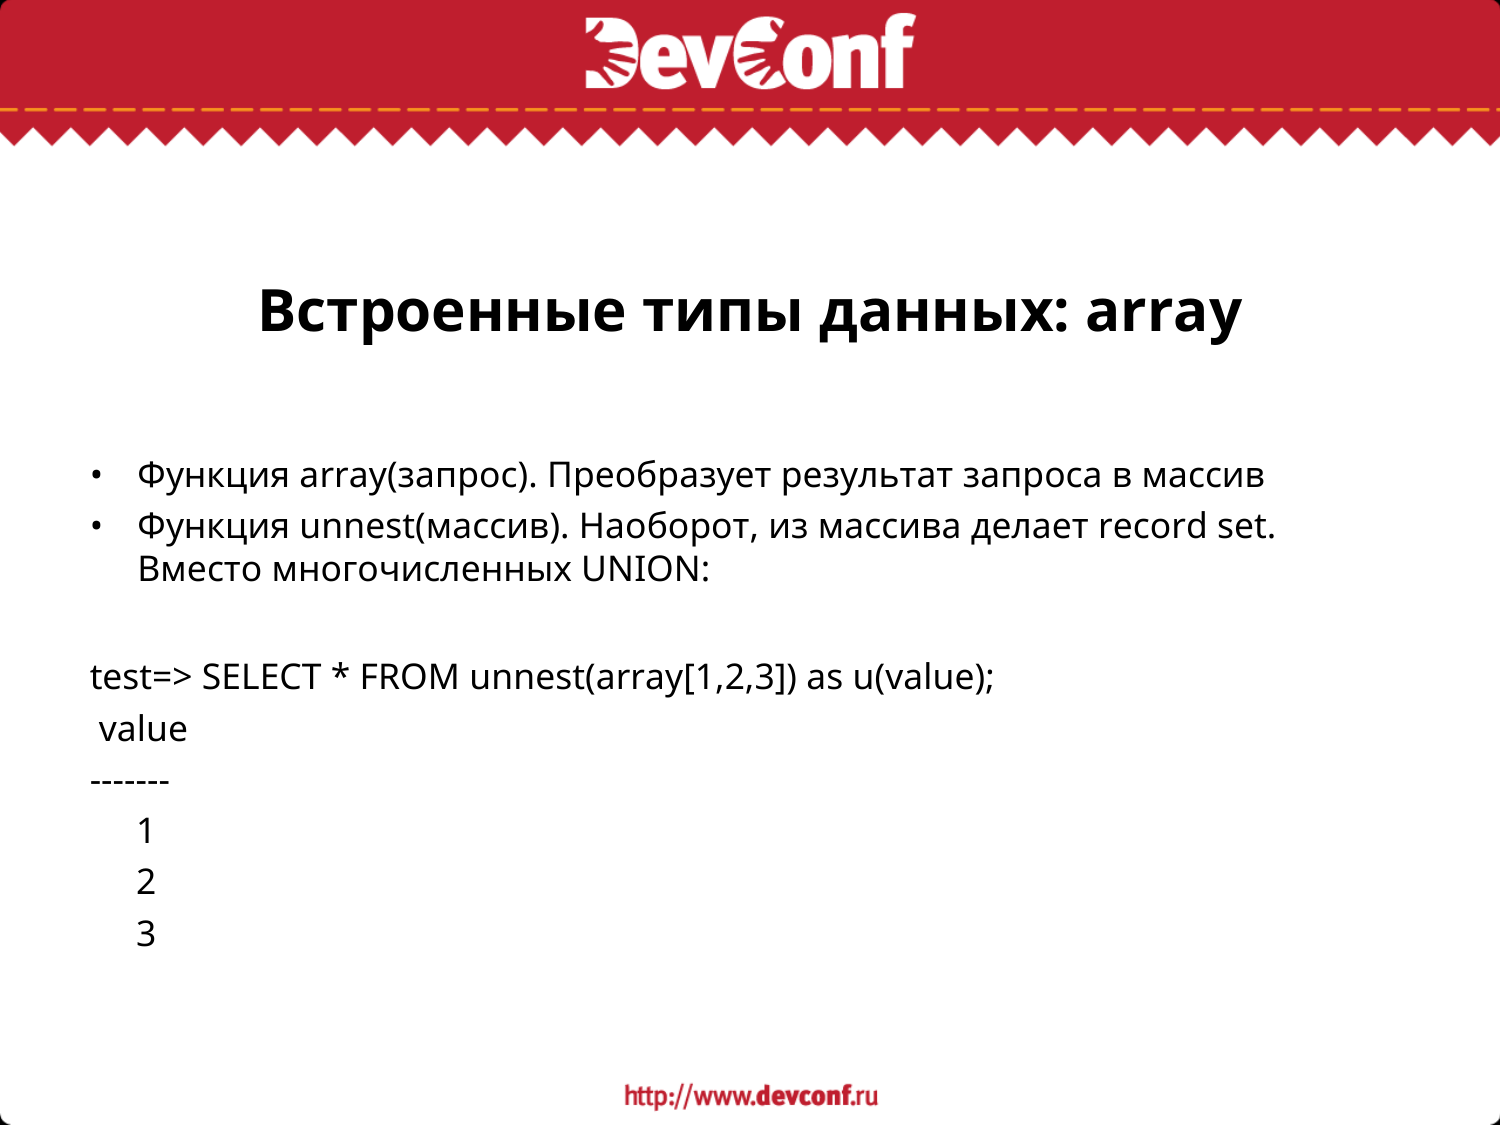

# Встроенные типы данных: array
Функция array(запрос). Преобразует результат запроса в массив
Функция unnest(массив). Наоборот, из массива делает record set. Вместо многочисленных UNION:
test=> SELECT * FROM unnest(array[1,2,3]) as u(value);
 value
-------
 1
 2
 3